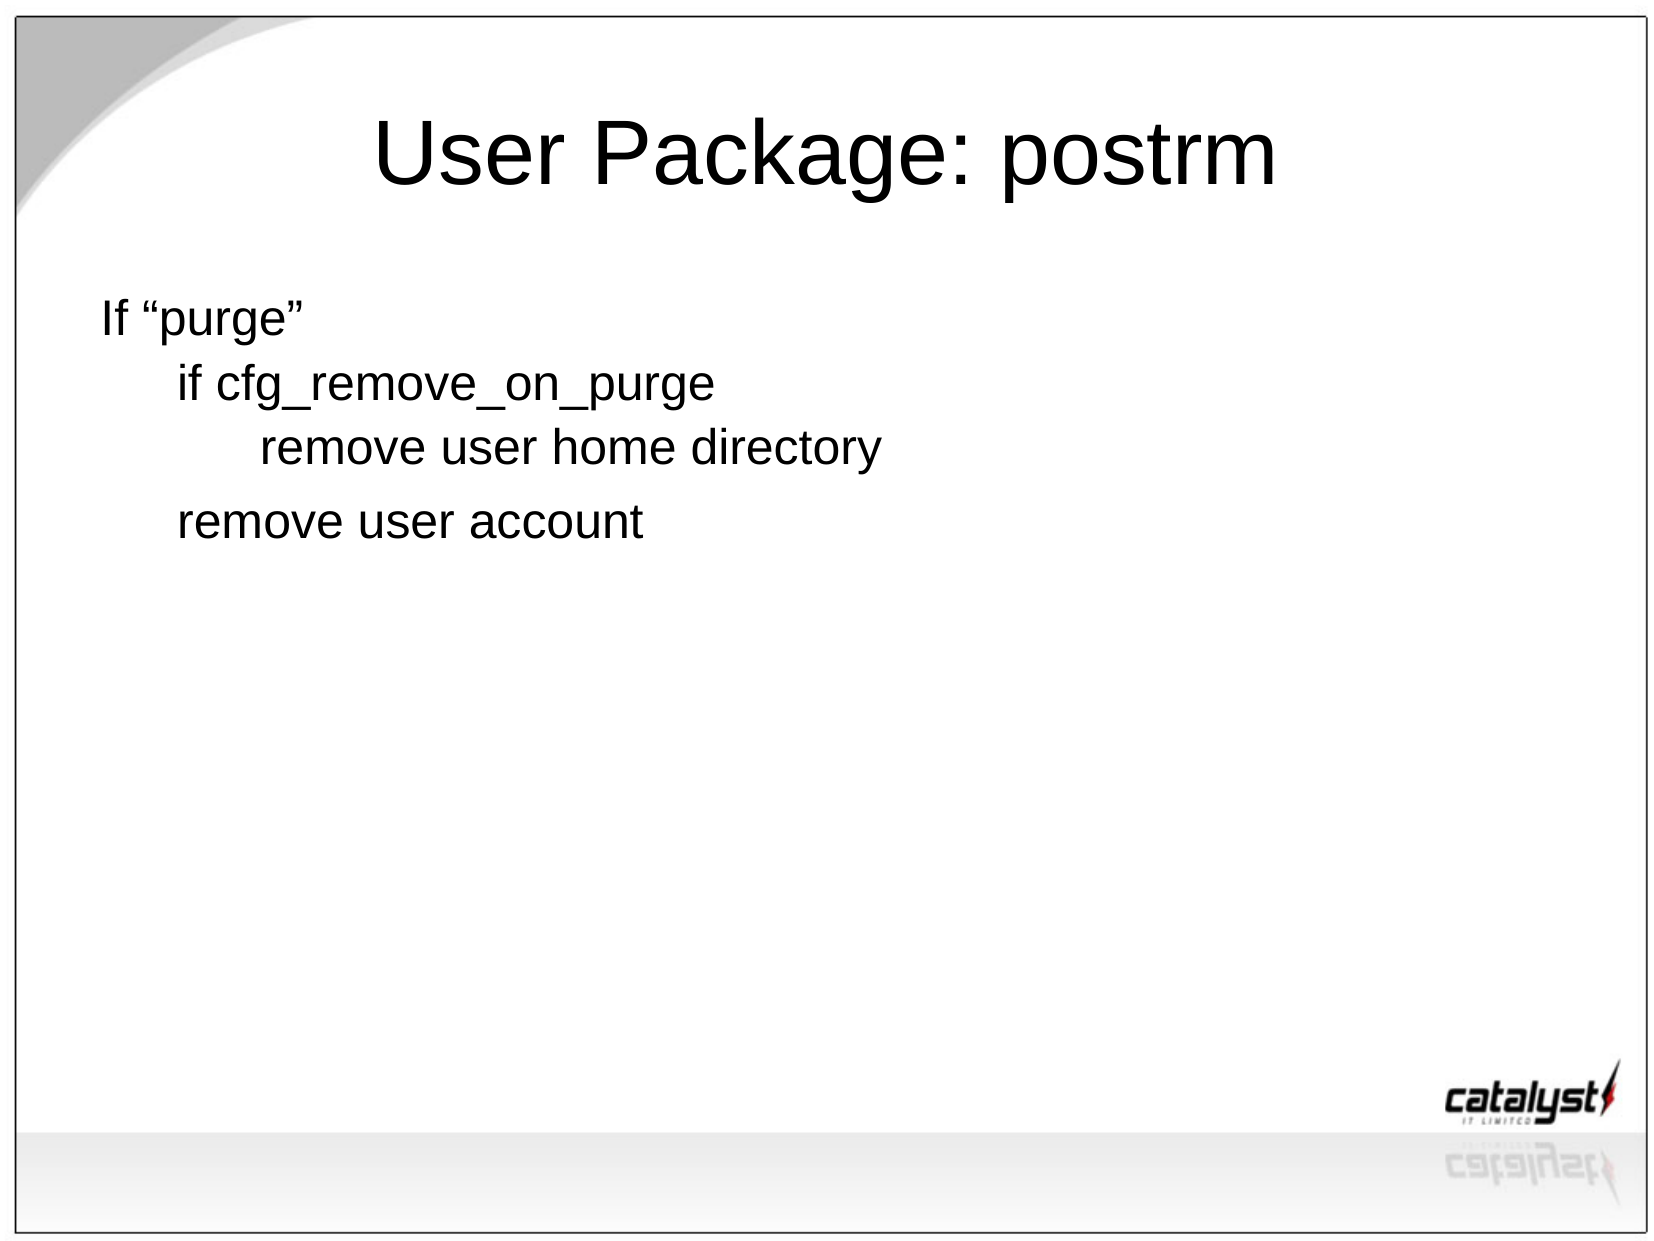

# User Package: postrm
If “purge”
if cfg_remove_on_purge
remove user home directory
remove user account